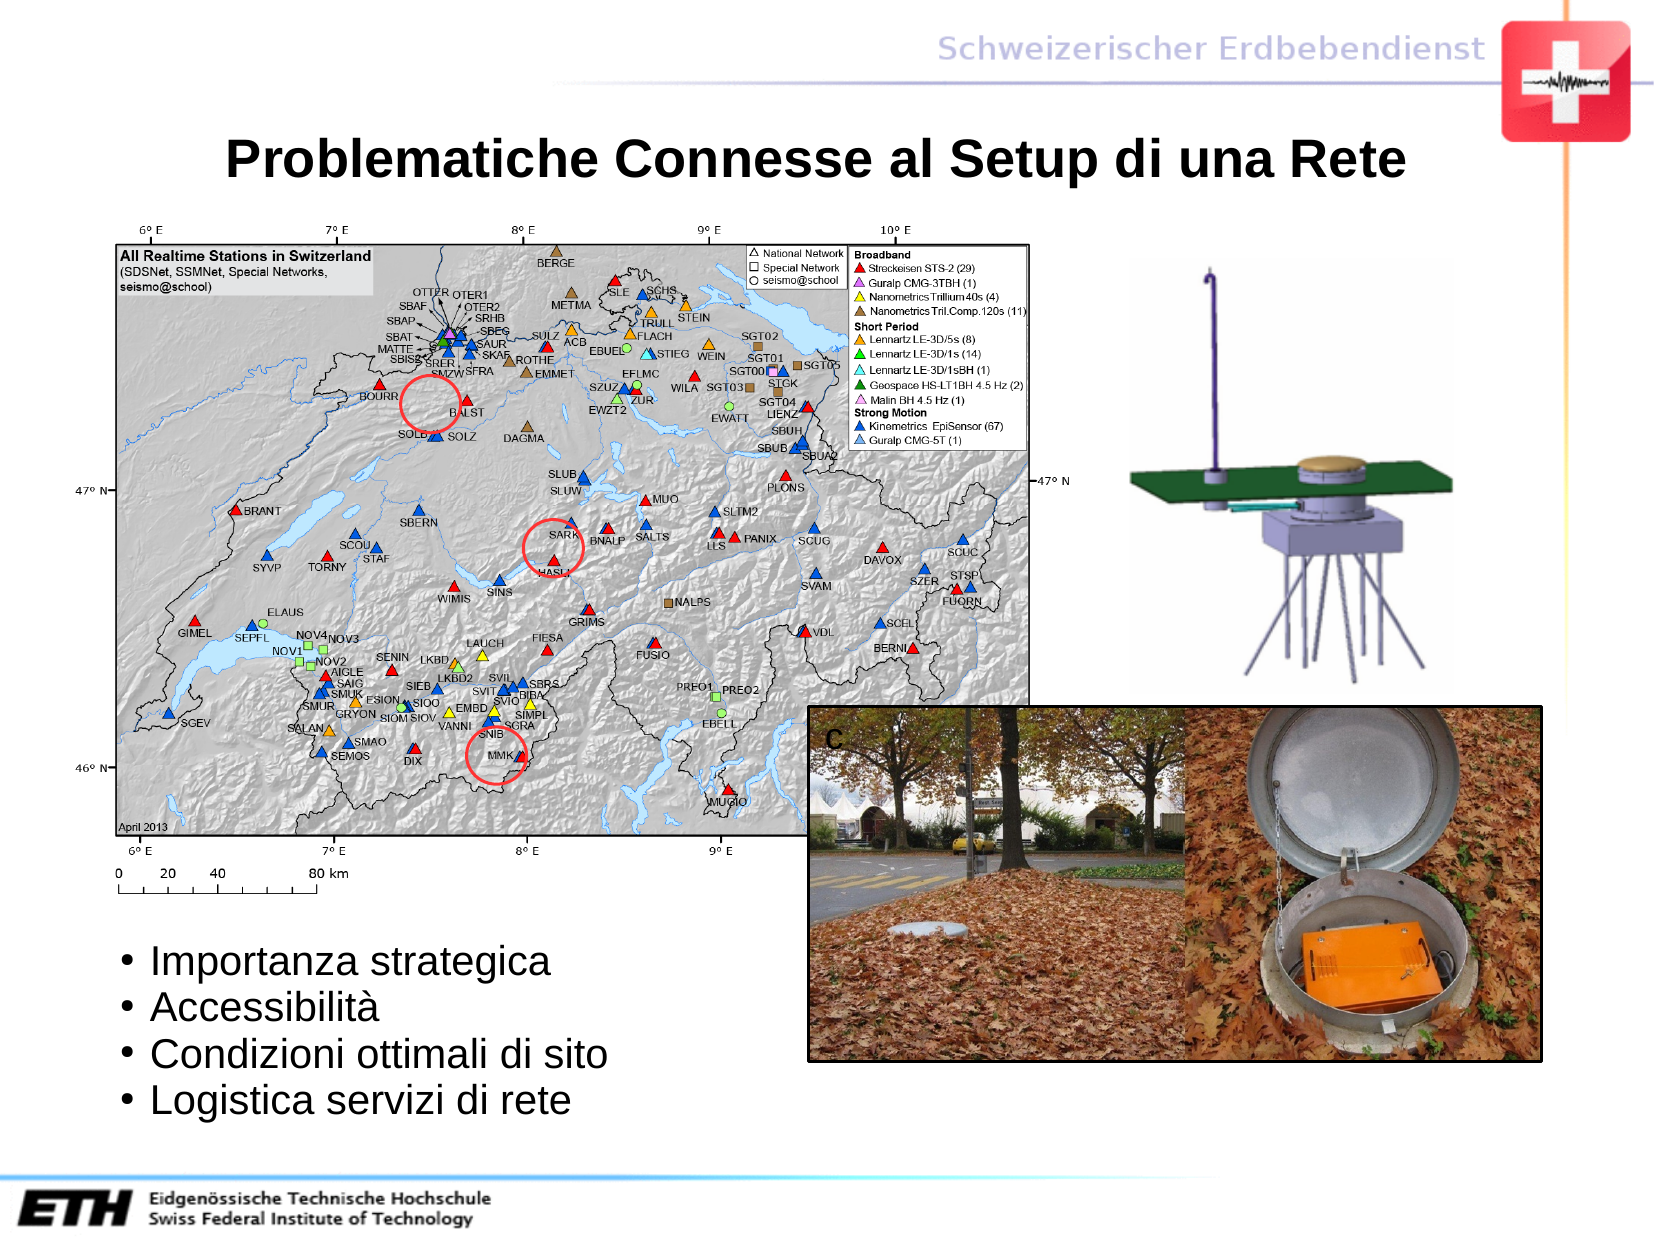

Problematiche Connesse al Setup di una Rete
c
Importanza strategica
Accessibilità
Condizioni ottimali di sito
Logistica servizi di rete